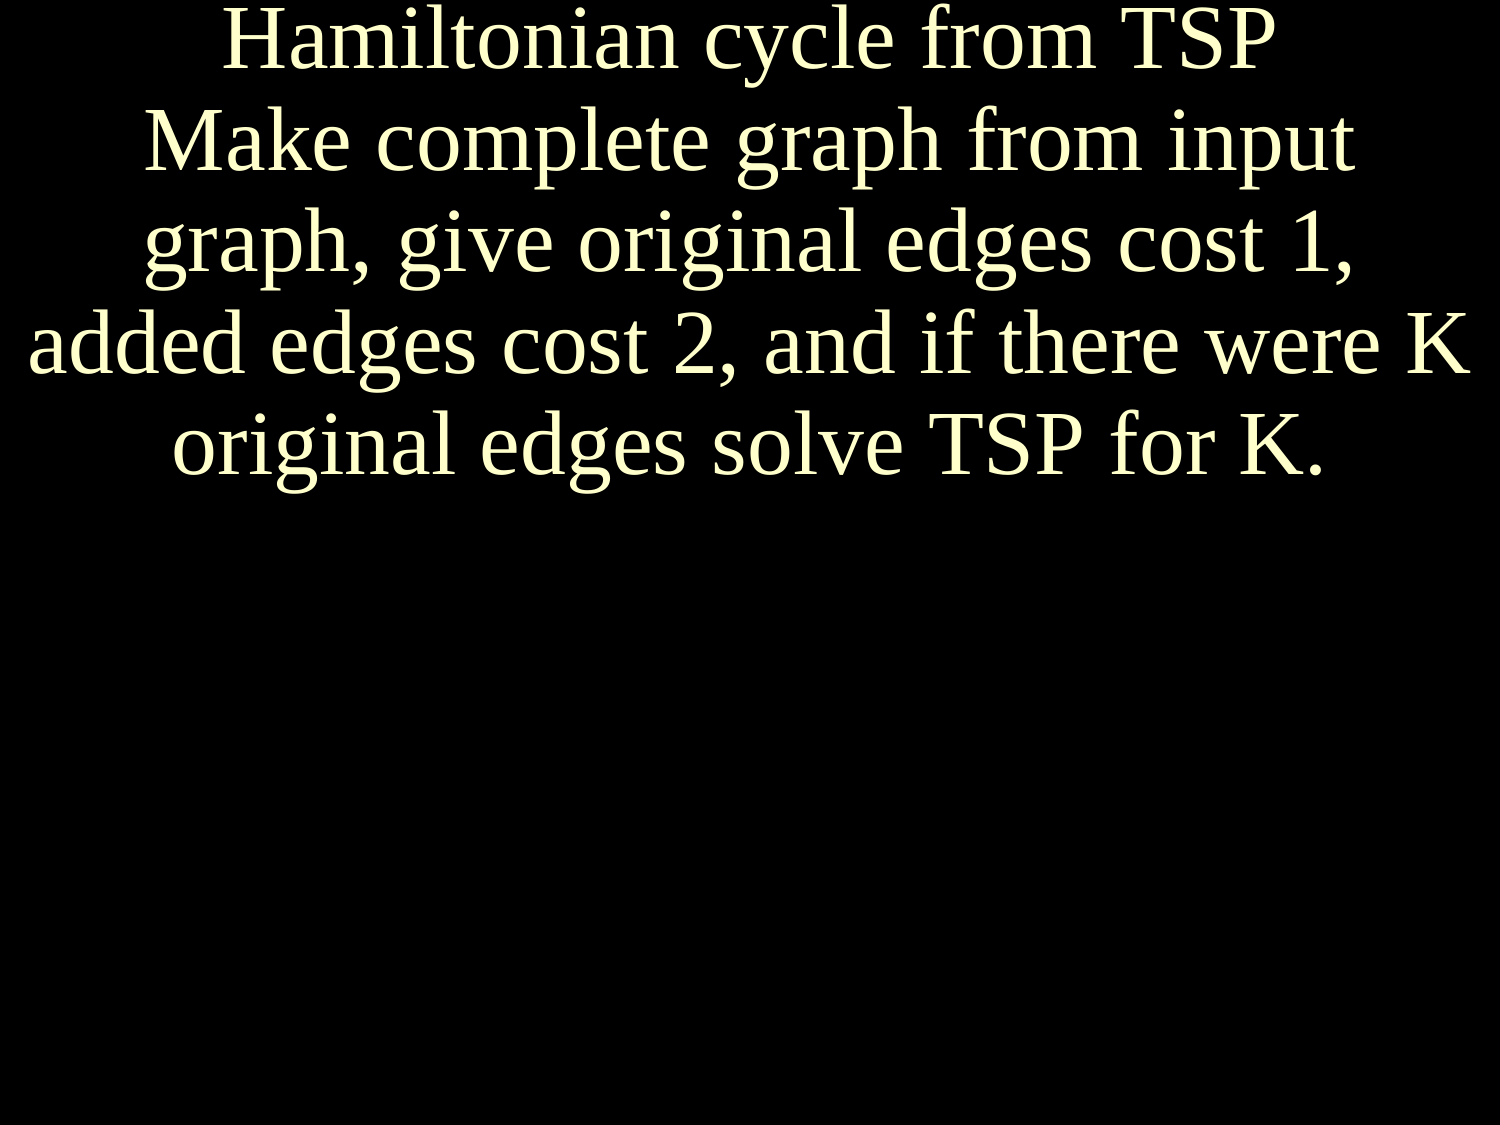

# Hamiltonian cycle from TSP Make complete graph from input graph, give original edges cost 1, added edges cost 2, and if there were K original edges solve TSP for K.